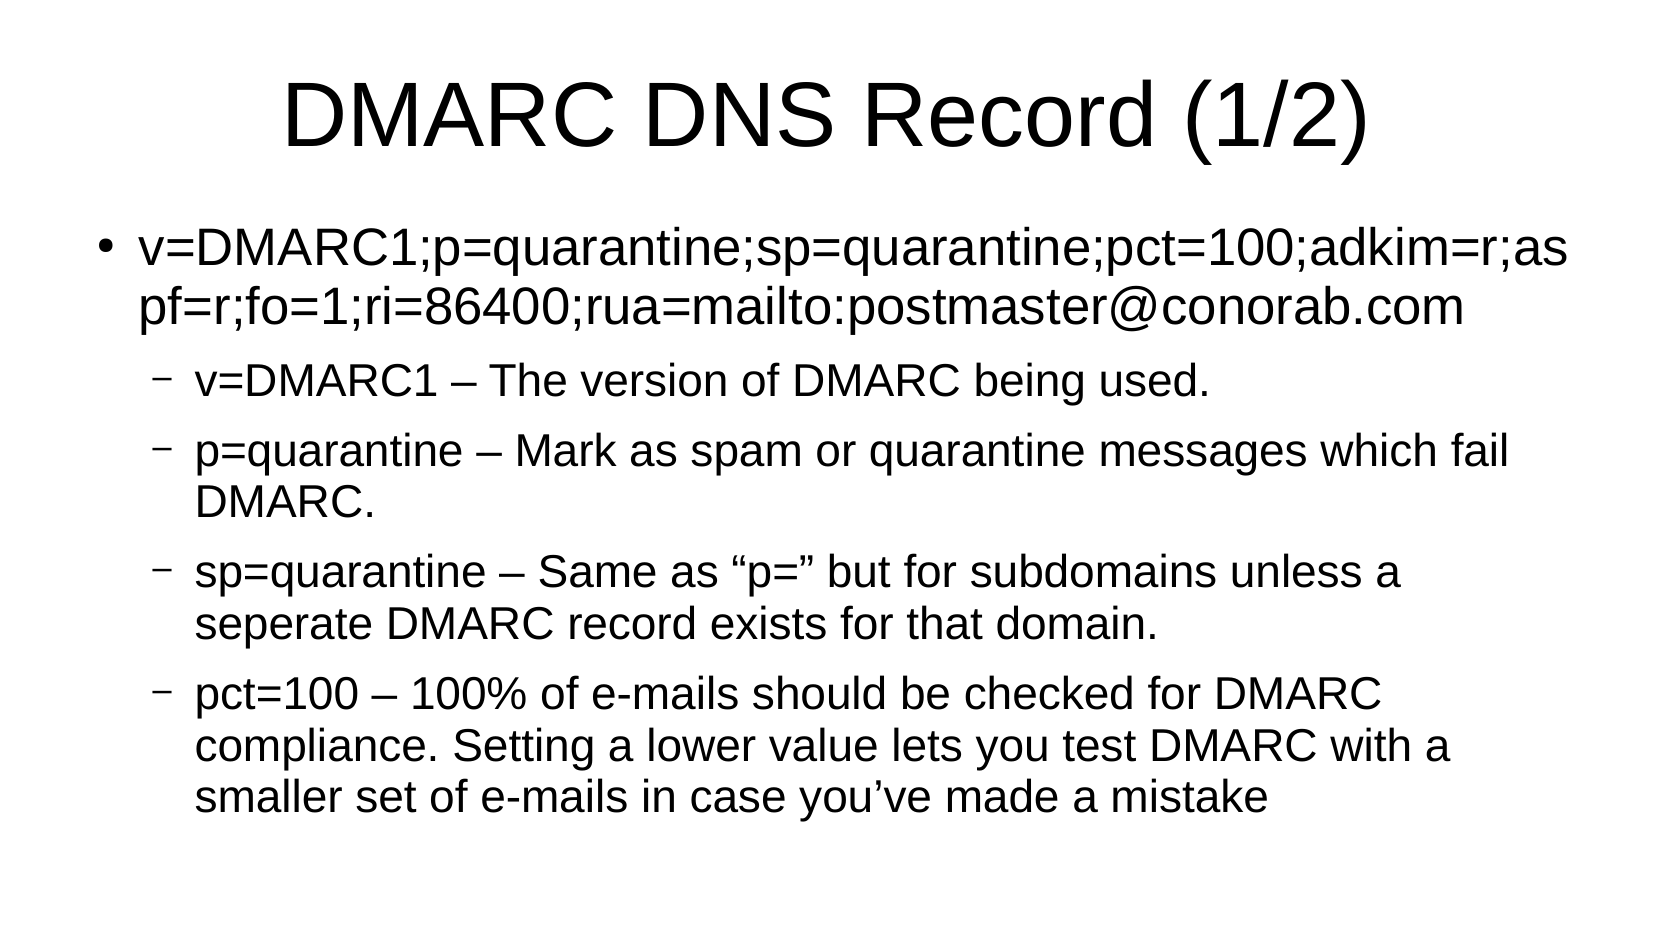

# DMARC DNS Record (1/2)
v=DMARC1;p=quarantine;sp=quarantine;pct=100;adkim=r;aspf=r;fo=1;ri=86400;rua=mailto:postmaster@conorab.com
v=DMARC1 – The version of DMARC being used.
p=quarantine – Mark as spam or quarantine messages which fail DMARC.
sp=quarantine – Same as “p=” but for subdomains unless a seperate DMARC record exists for that domain.
pct=100 – 100% of e-mails should be checked for DMARC compliance. Setting a lower value lets you test DMARC with a smaller set of e-mails in case you’ve made a mistake